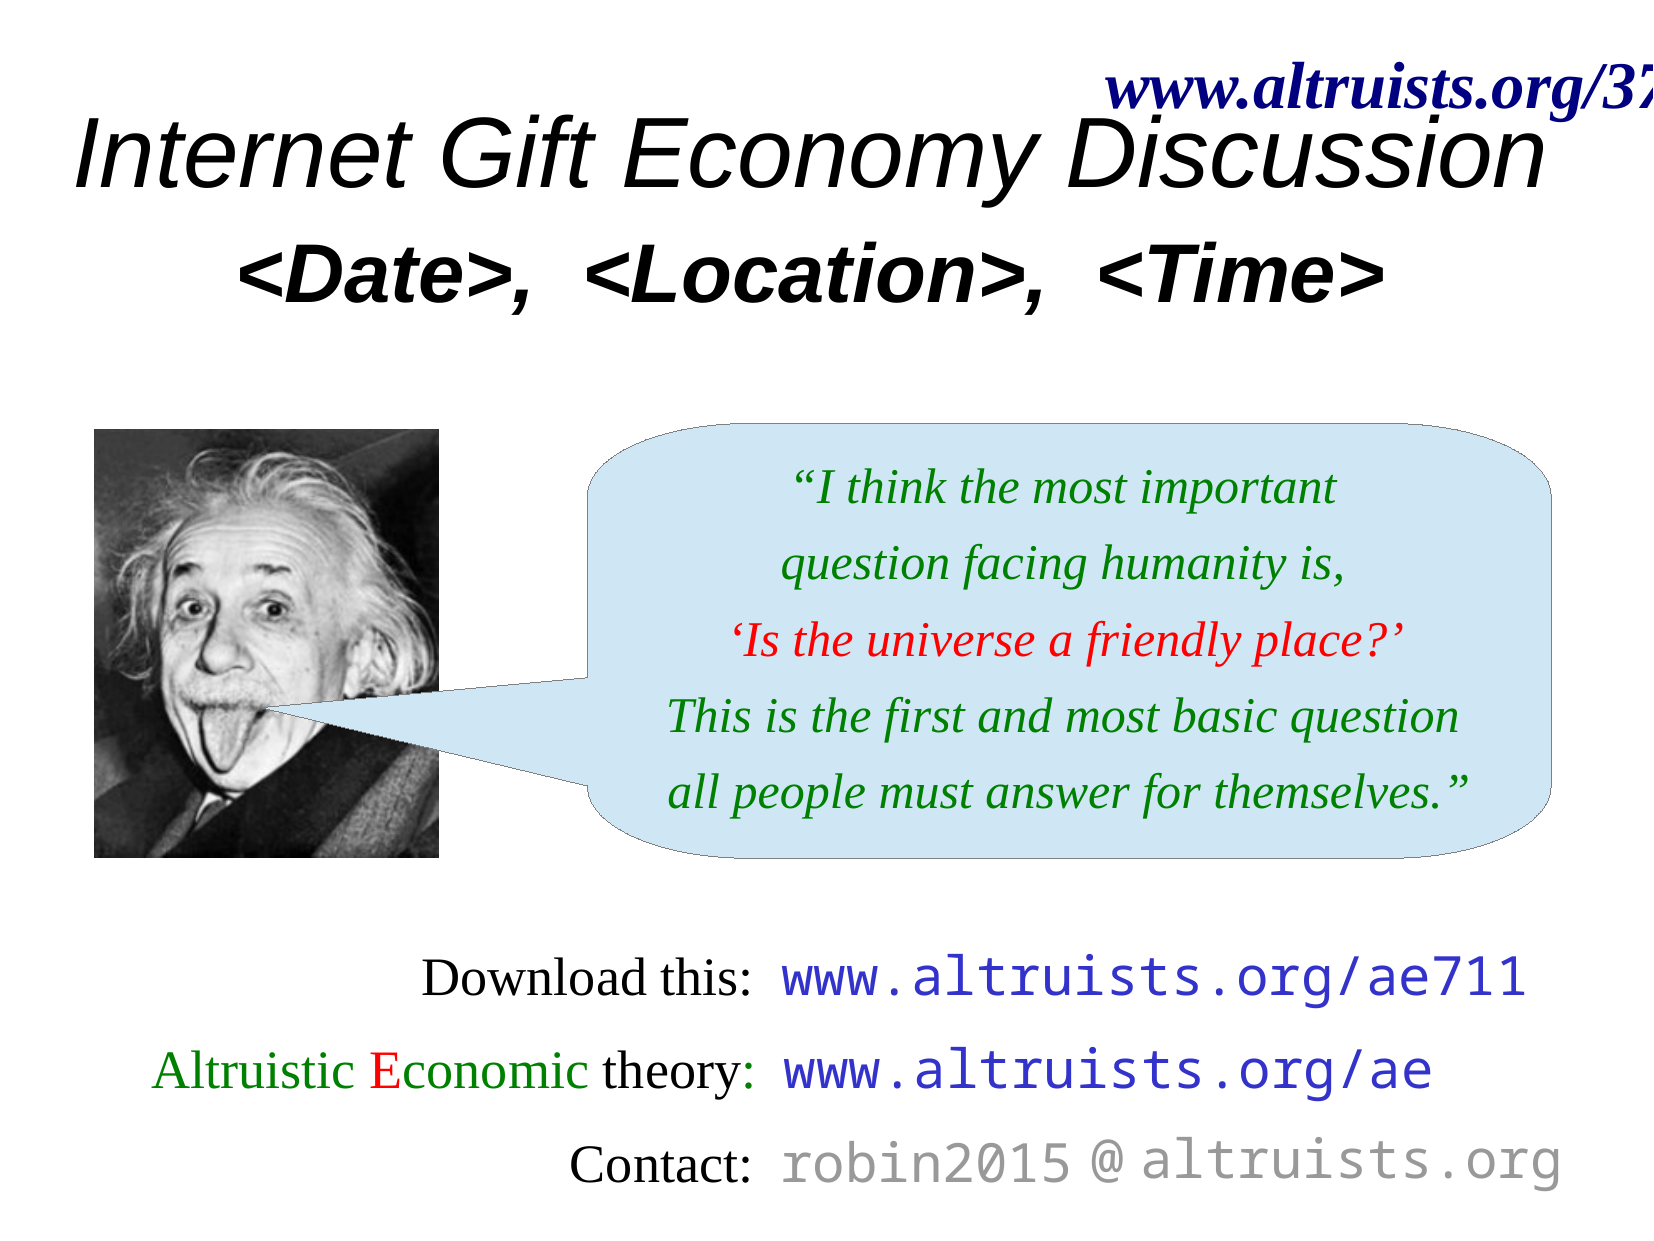

www.altruists.org/378
Internet Gift Economy Discussion
<Date>, <Location>, <Time>
“I think the most important
question facing humanity is,
‘Is the universe a friendly place?’
This is the first and most basic question
all people must answer for themselves.”
 Download this: www.altruists.org/ae711
 Altruistic Economic theory: www.altruists.org/ae
 Contact: robin2015
@
altruists.org